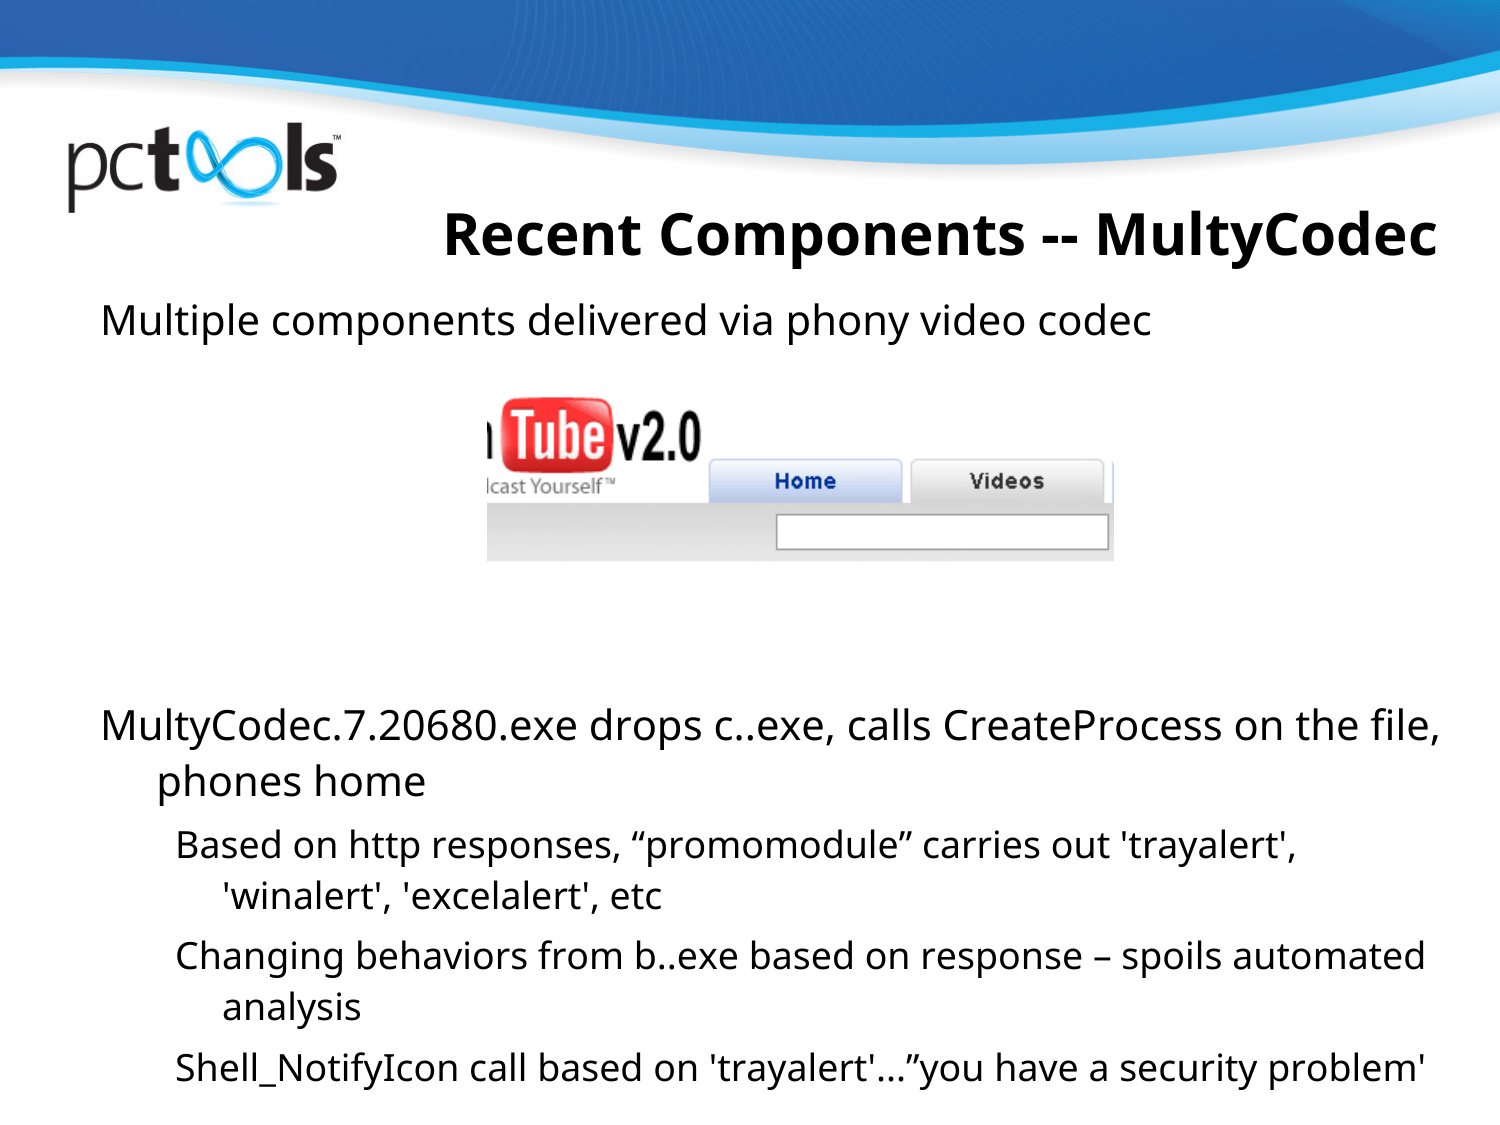

# Recent Components -- MultyCodec
Multiple components delivered via phony video codec
MultyCodec.7.20680.exe drops c..exe, calls CreateProcess on the file, phones home
Based on http responses, “promomodule” carries out 'trayalert', 'winalert', 'excelalert', etc
Changing behaviors from b..exe based on response – spoils automated analysis
Shell_NotifyIcon call based on 'trayalert'...”you have a security problem'